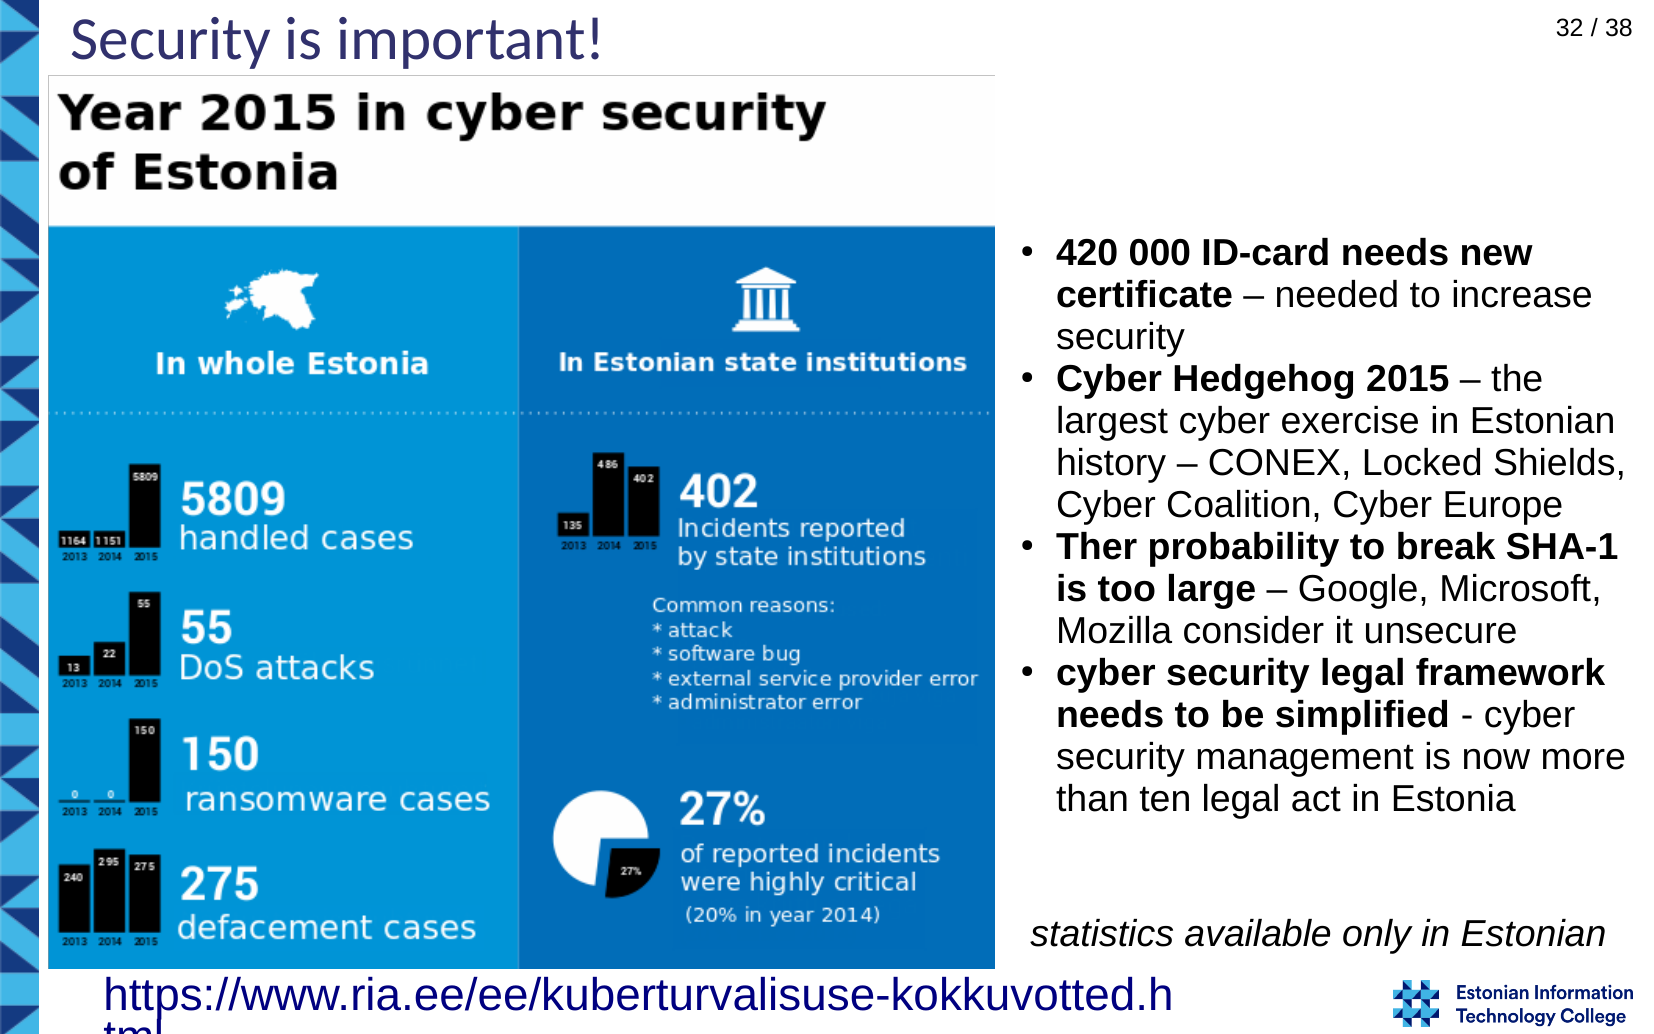

# Security is important!
420 000 ID-card needs new certificate – needed to increase security
Cyber Hedgehog 2015 – the largest cyber exercise in Estonian history – CONEX, Locked Shields, Cyber Coalition, Cyber Europe
Ther probability to break SHA-1 is too large – Google, Microsoft, Mozilla consider it unsecure
cyber security legal framework needs to be simplified - cyber security management is now more than ten legal act in Estonia
statistics available only in Estonian
https://www.ria.ee/ee/kuberturvalisuse-kokkuvotted.html